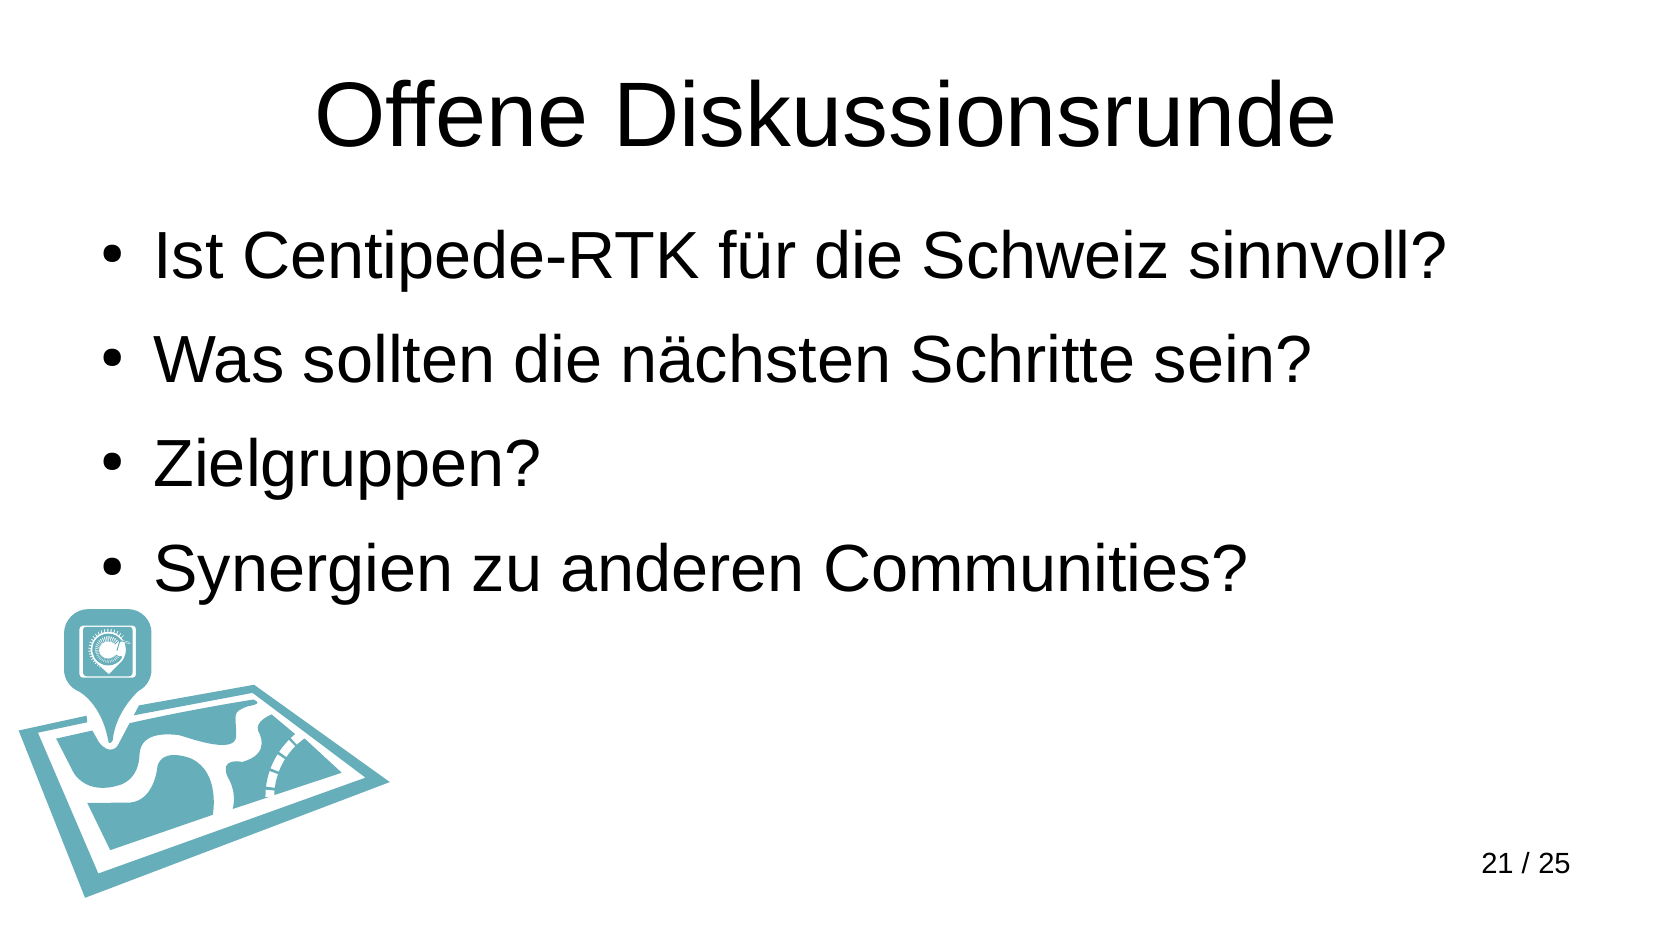

# Offene Diskussionsrunde
Ist Centipede-RTK für die Schweiz sinnvoll?
Was sollten die nächsten Schritte sein?
Zielgruppen?
Synergien zu anderen Communities?
21